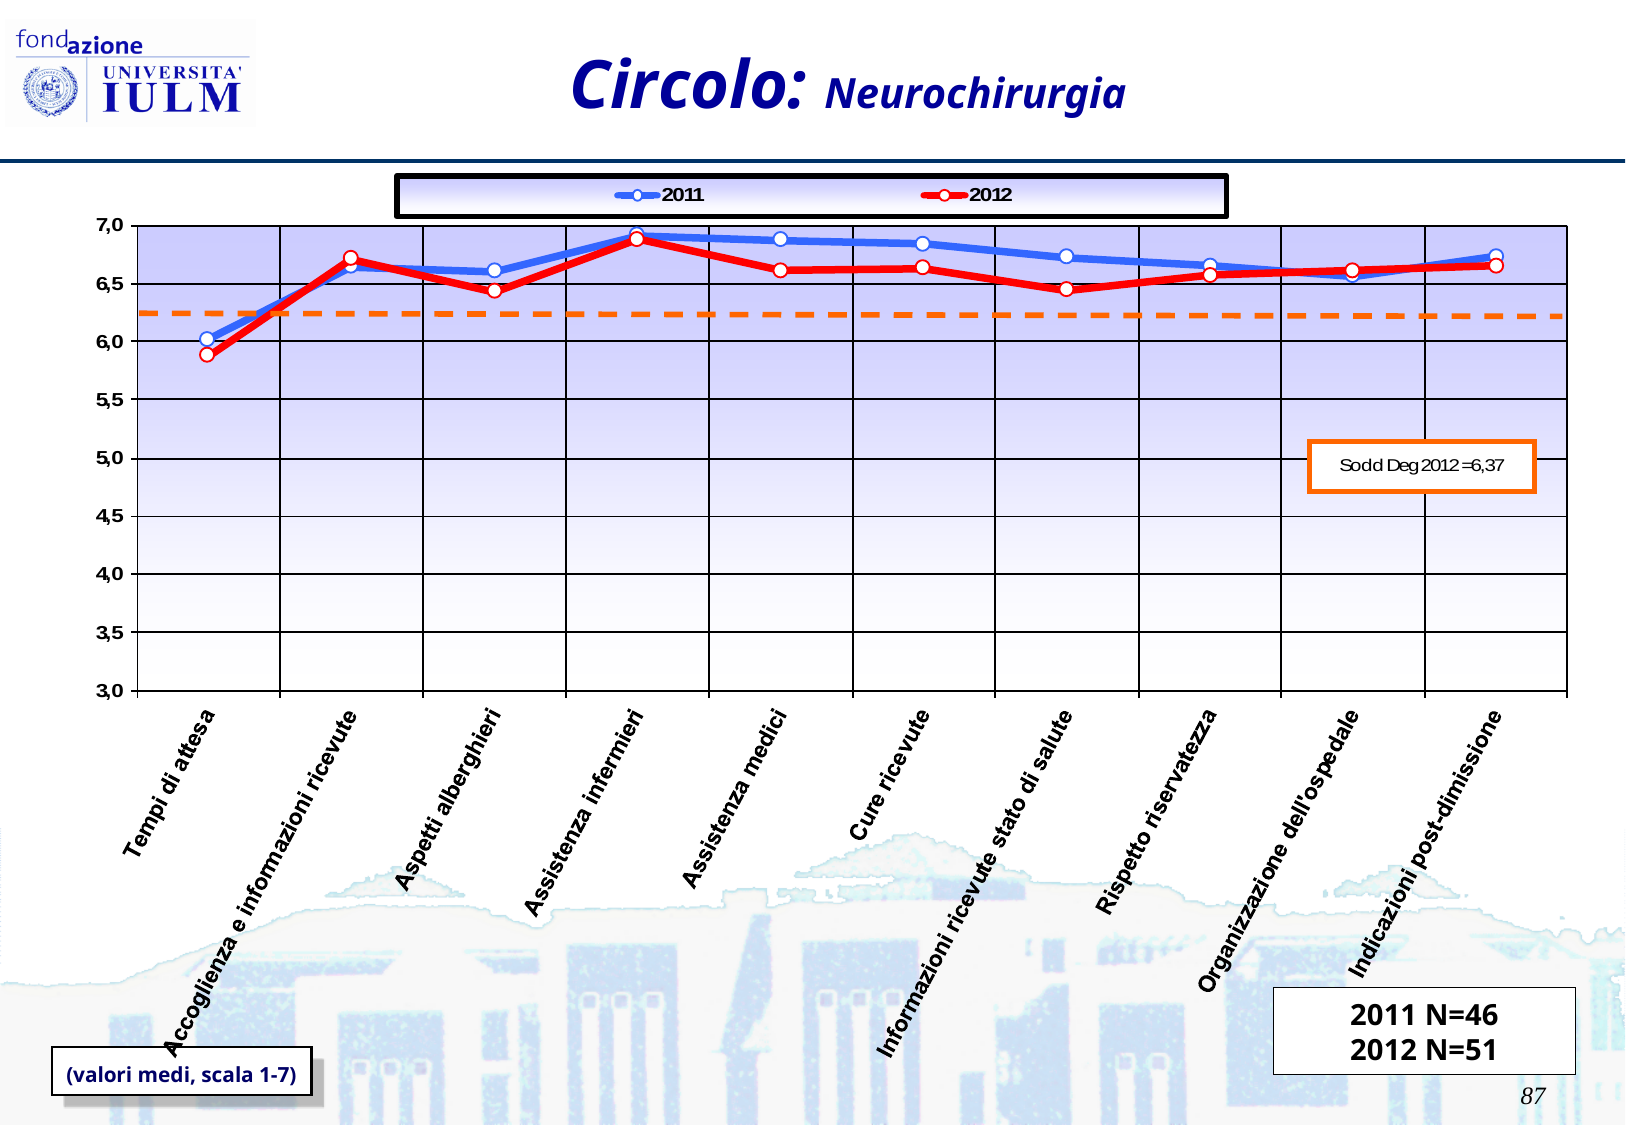

Circolo: Neurochirurgia
2011 N=46
2012 N=51
(valori medi, scala 1-7)